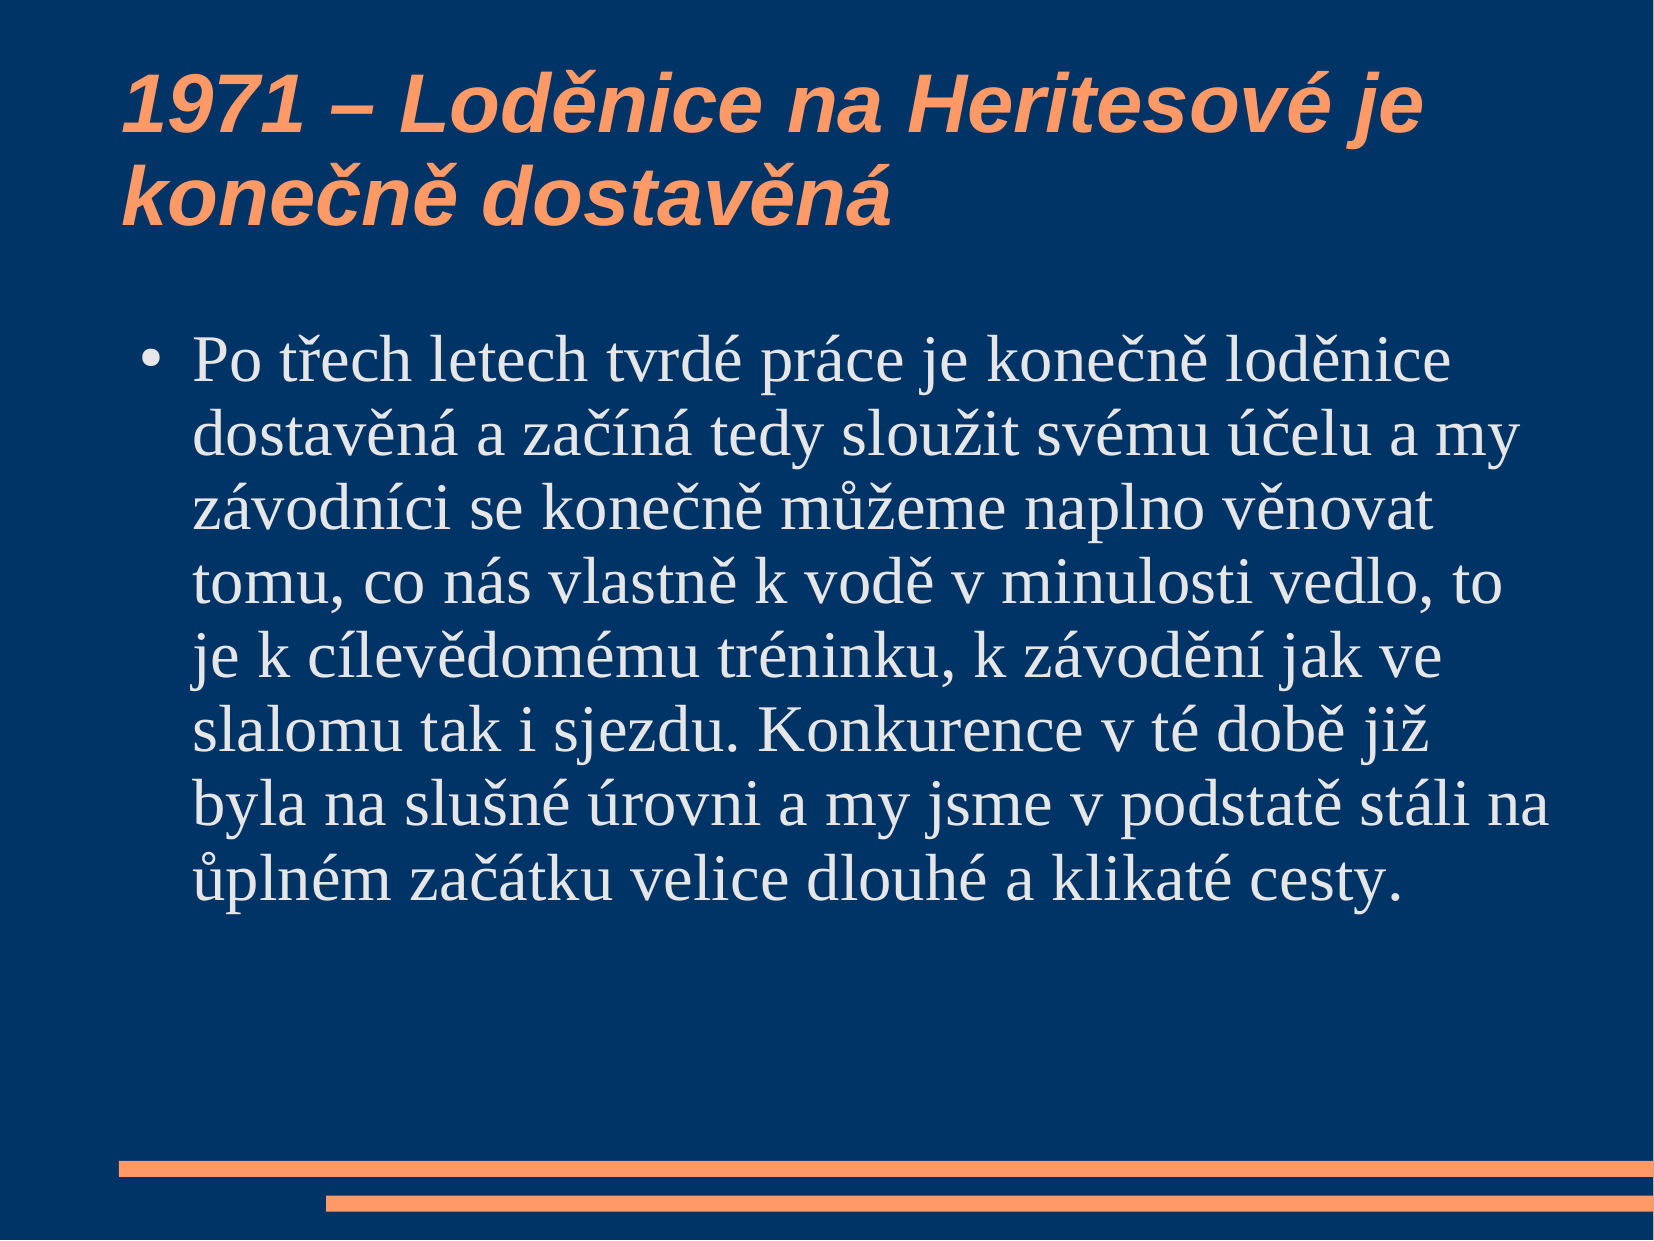

# 1971 – Loděnice na Heritesové je konečně dostavěná
Po třech letech tvrdé práce je konečně loděnice dostavěná a začíná tedy sloužit svému účelu a my závodníci se konečně můžeme naplno věnovat tomu, co nás vlastně k vodě v minulosti vedlo, to je k cílevědomému tréninku, k závodění jak ve slalomu tak i sjezdu. Konkurence v té době již byla na slušné úrovni a my jsme v podstatě stáli na ůplném začátku velice dlouhé a klikaté cesty.